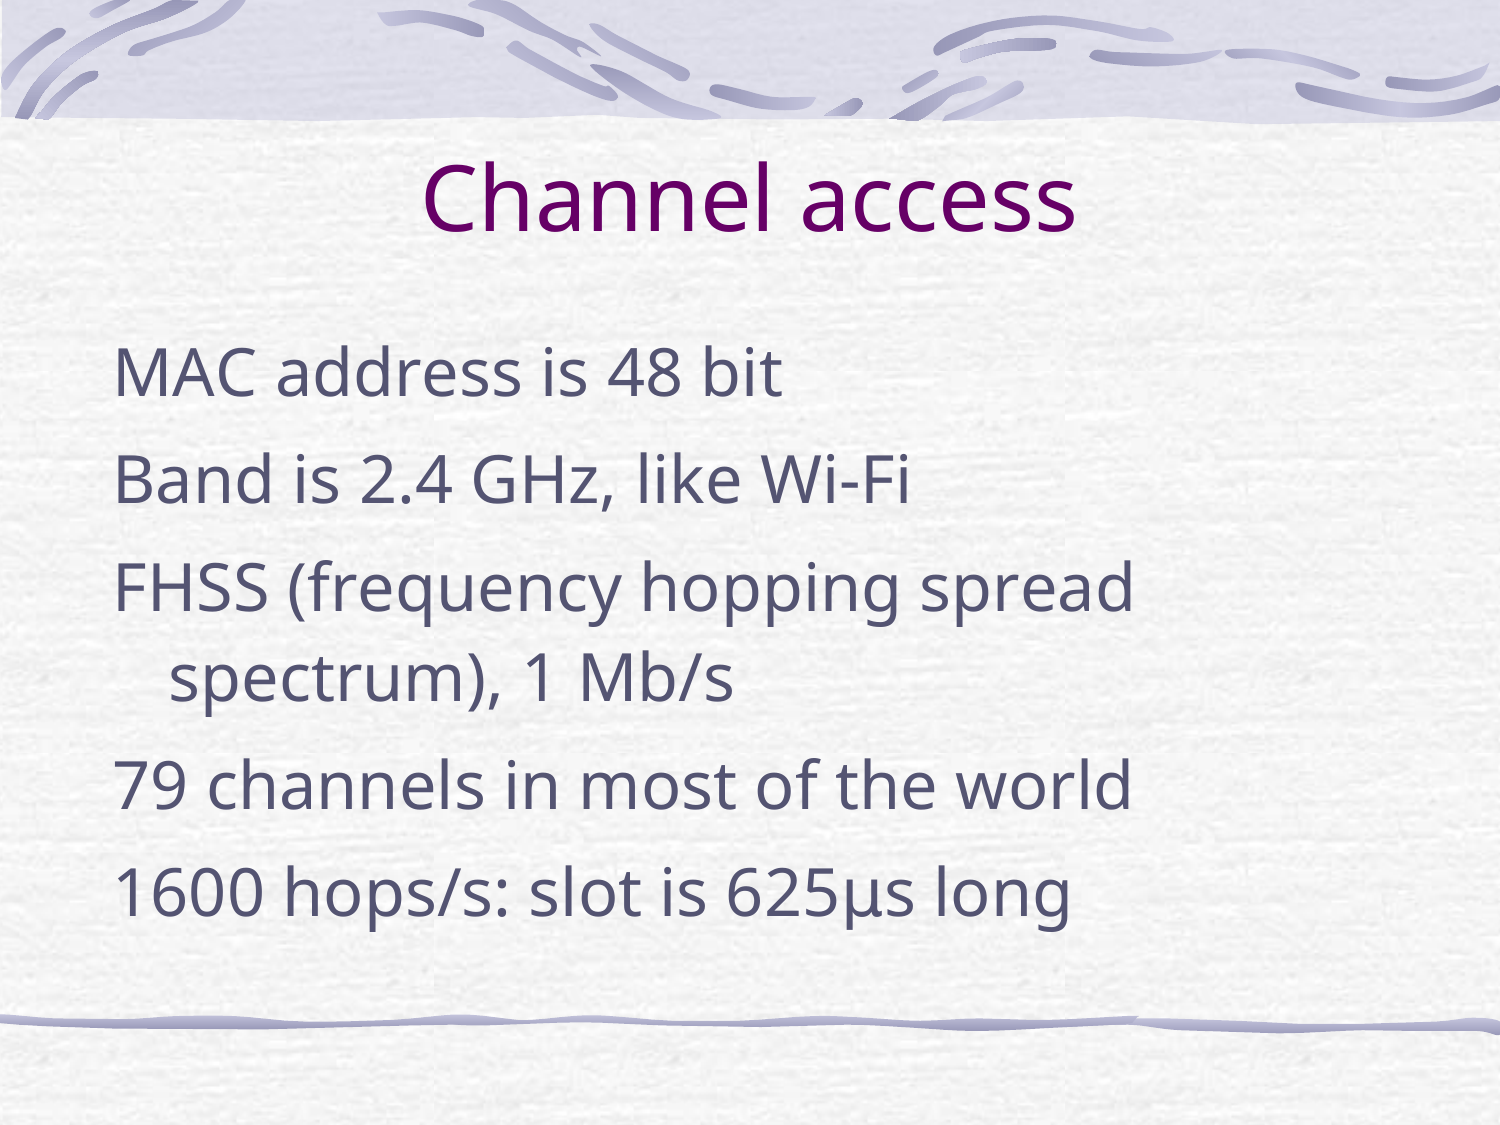

# Channel access
MAC address is 48 bit
Band is 2.4 GHz, like Wi-Fi
FHSS (frequency hopping spread spectrum), 1 Mb/s
79 channels in most of the world
1600 hops/s: slot is 625μs long